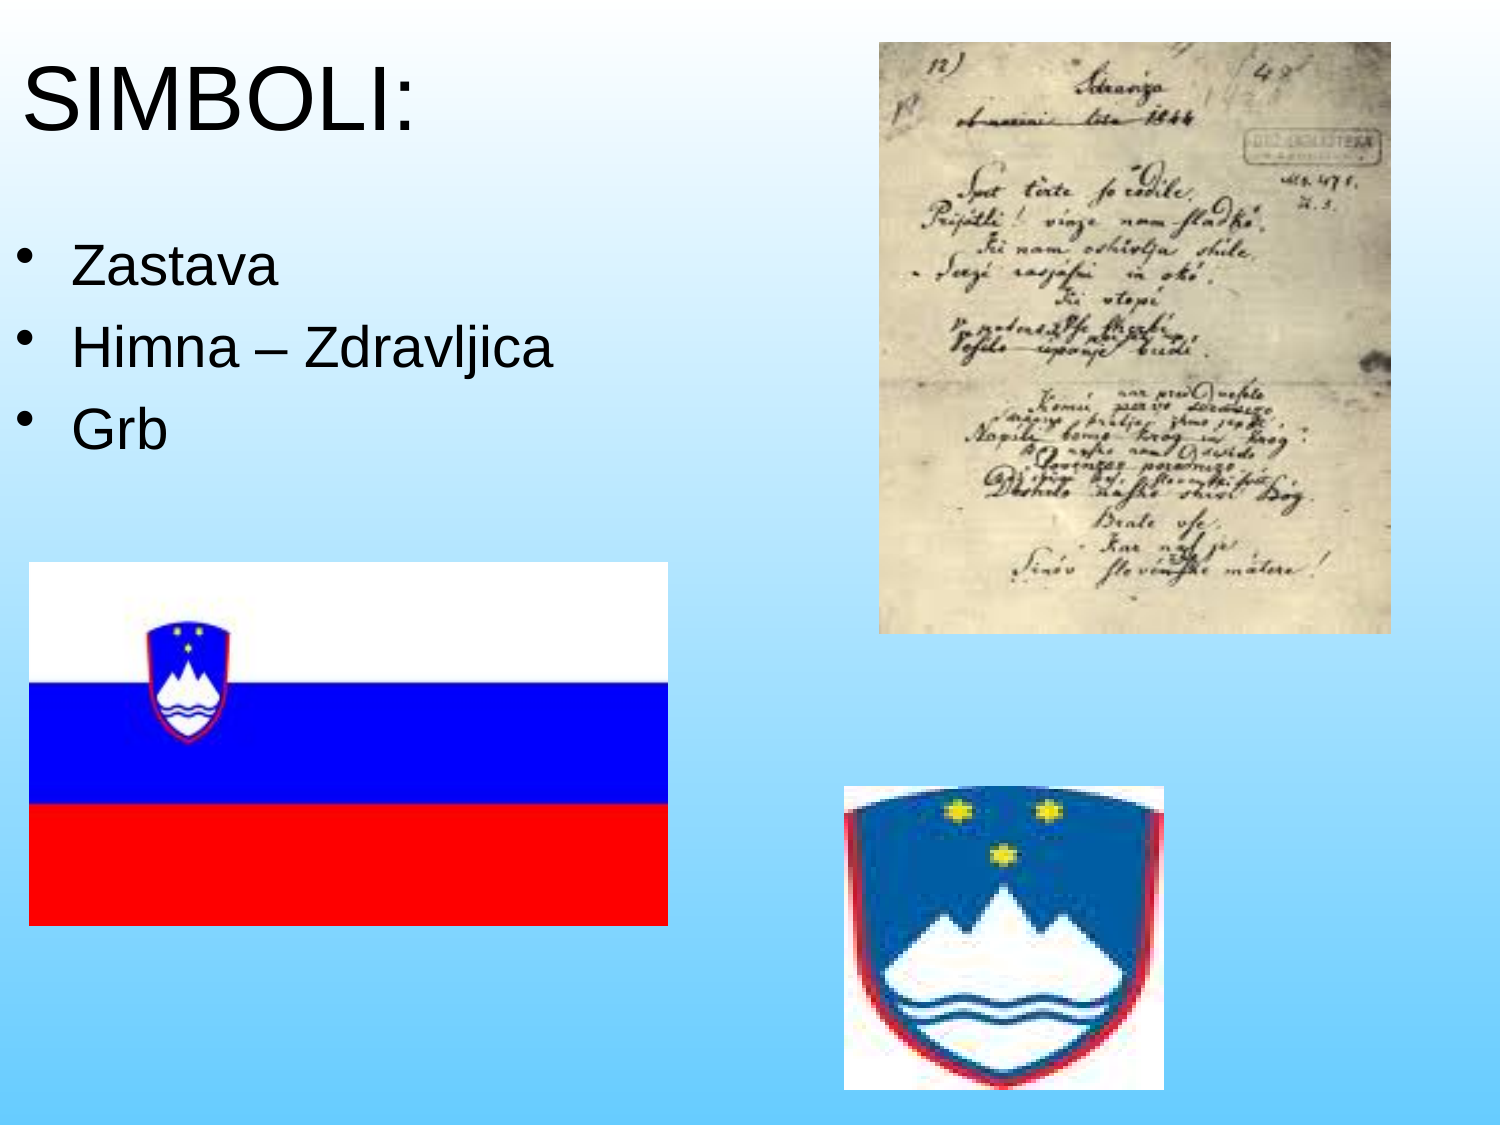

# SIMBOLI:
Zastava
Himna – Zdravljica
Grb